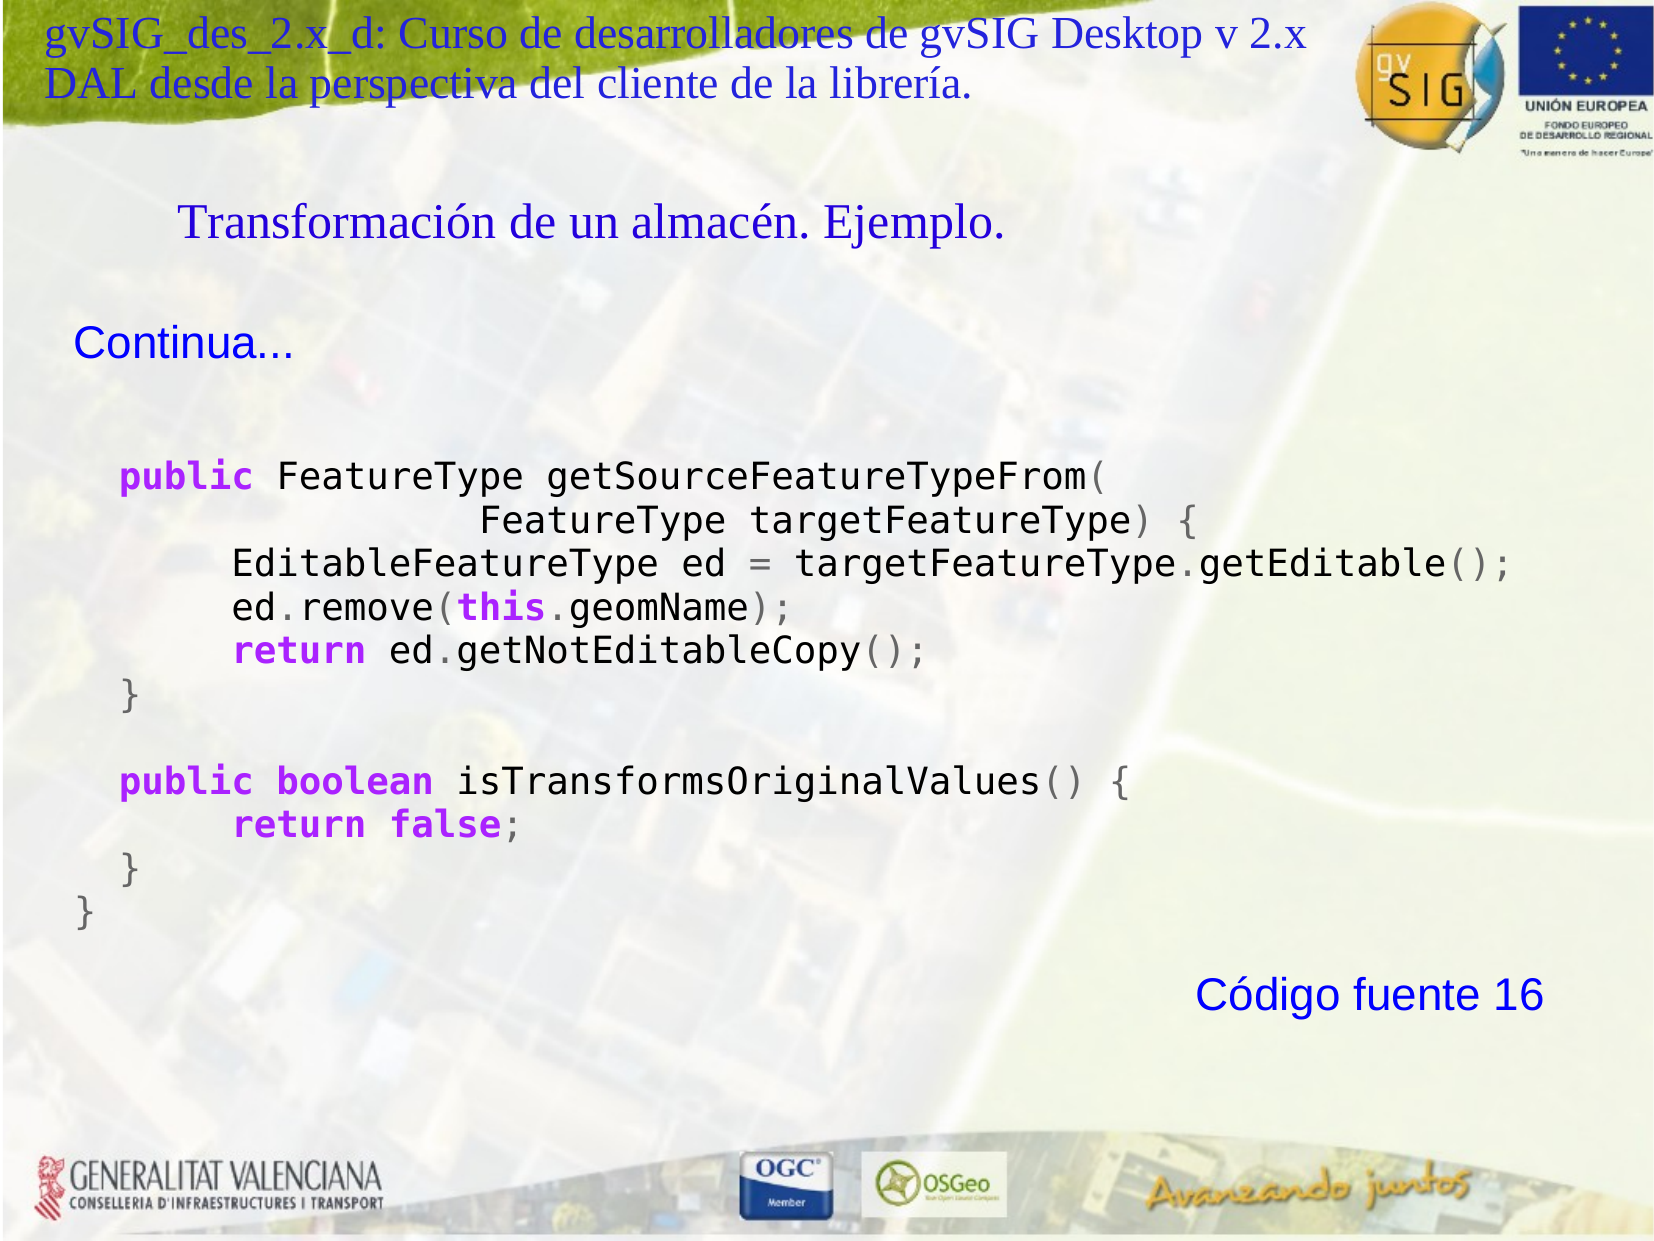

# Transformación de un almacén. Ejemplo.
Continua...
 public FeatureType getSourceFeatureTypeFrom(
 FeatureType targetFeatureType) {
 EditableFeatureType ed = targetFeatureType.getEditable();
 ed.remove(this.geomName);
 return ed.getNotEditableCopy();
 }
 public boolean isTransformsOriginalValues() {
 return false;
 }
}
Código fuente 16